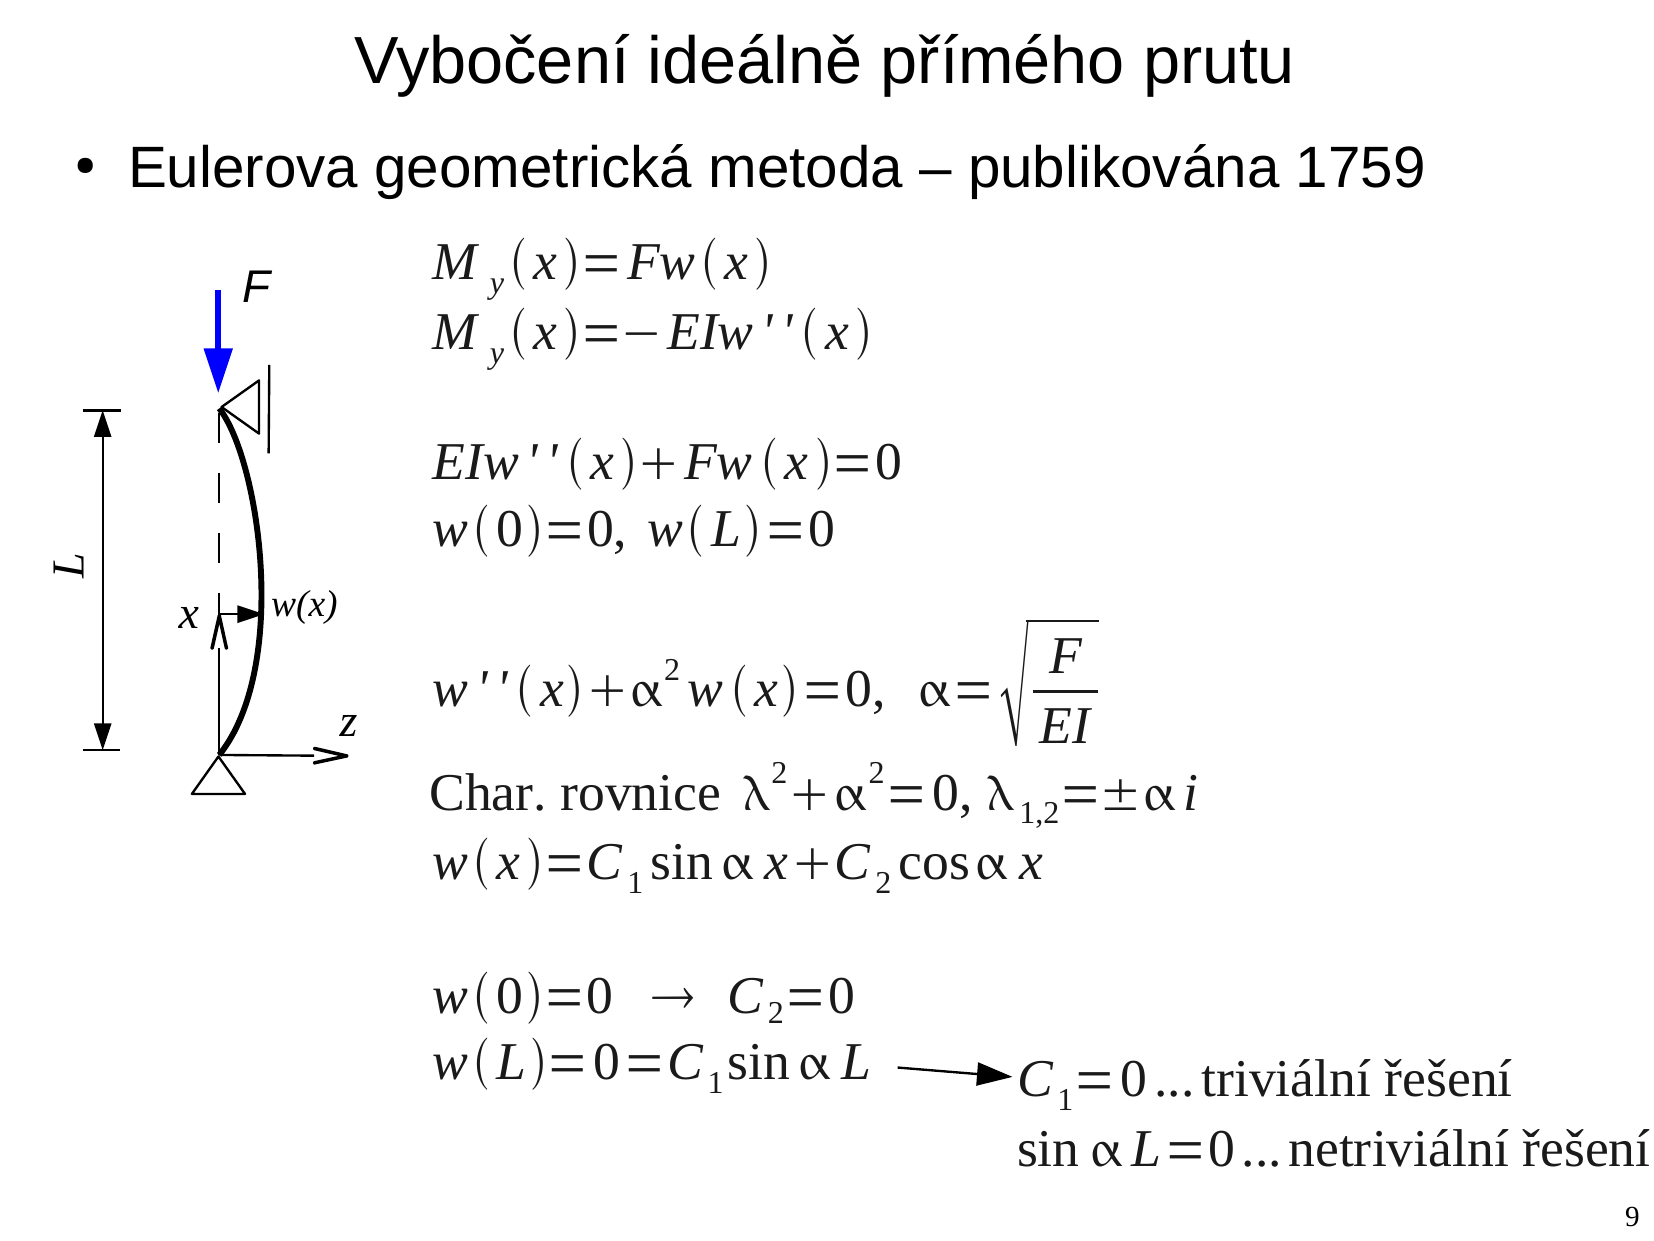

# Vybočení ideálně přímého prutu
Eulerova geometrická metoda – publikována 1759
F
L
w(x)
x
z
9